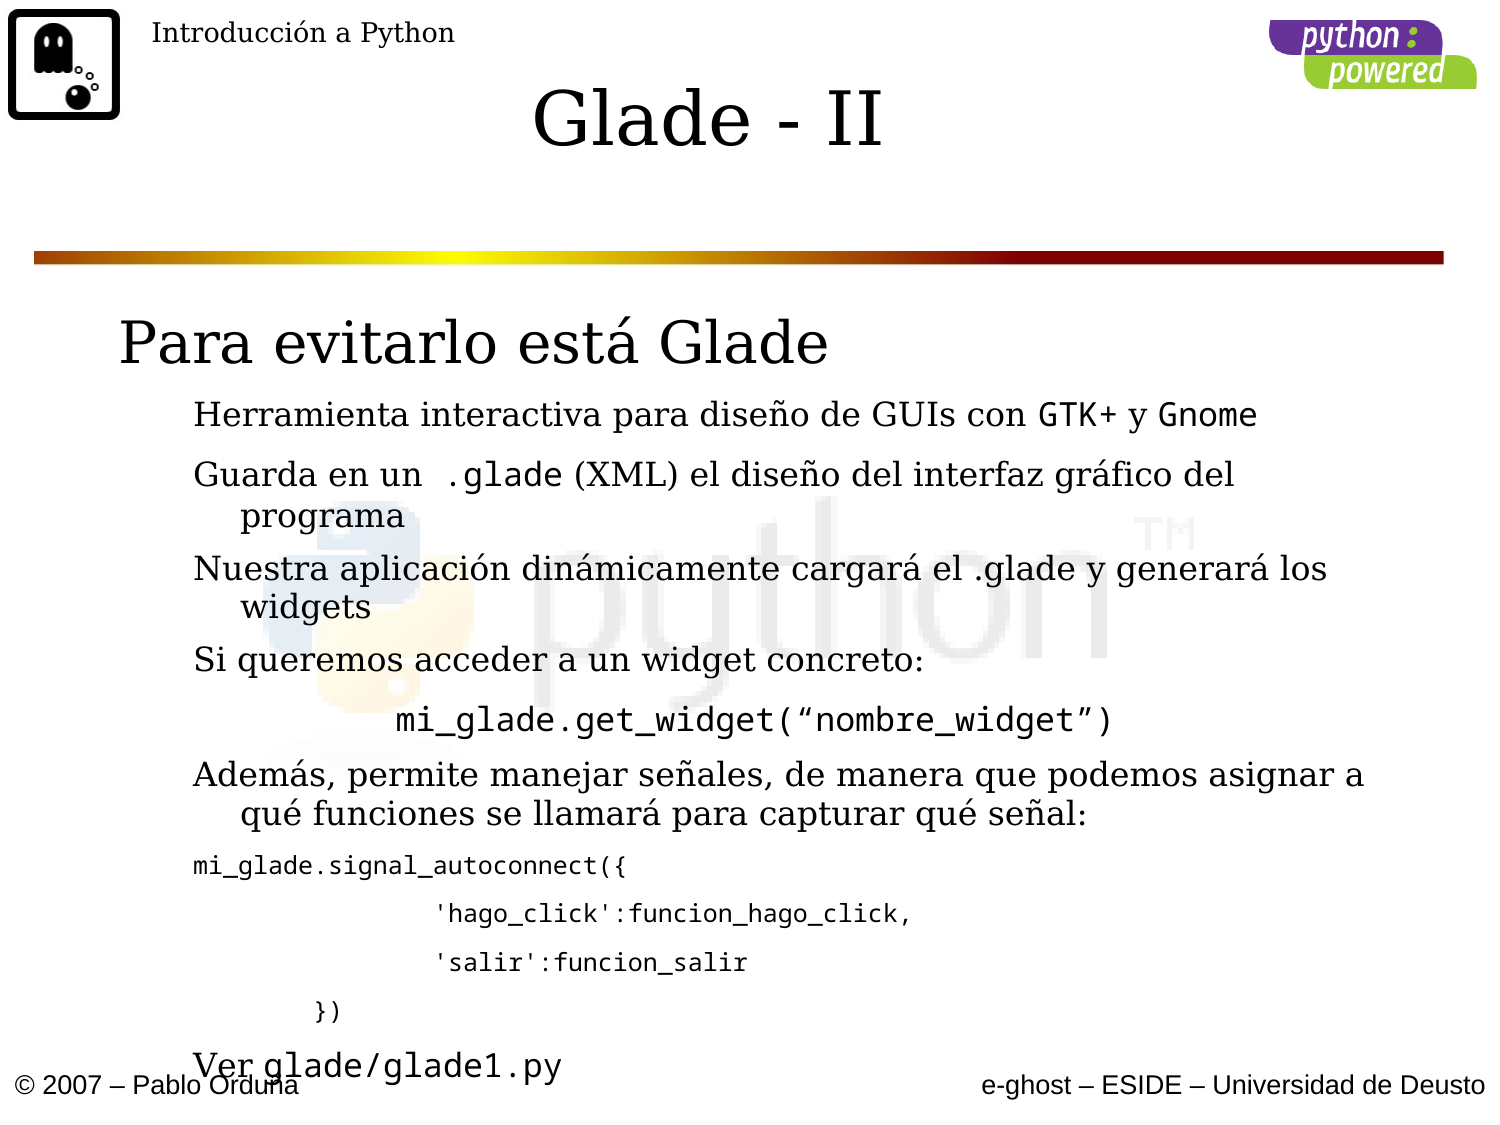

# Glade - II
Para evitarlo está Glade
Herramienta interactiva para diseño de GUIs con GTK+ y Gnome
Guarda en un .glade (XML) el diseño del interfaz gráfico del programa
Nuestra aplicación dinámicamente cargará el .glade y generará los widgets
Si queremos acceder a un widget concreto:
mi_glade.get_widget(“nombre_widget”)
Además, permite manejar señales, de manera que podemos asignar a qué funciones se llamará para capturar qué señal:
mi_glade.signal_autoconnect({
 'hago_click':funcion_hago_click,
 'salir':funcion_salir
 })
Ver glade/glade1.py